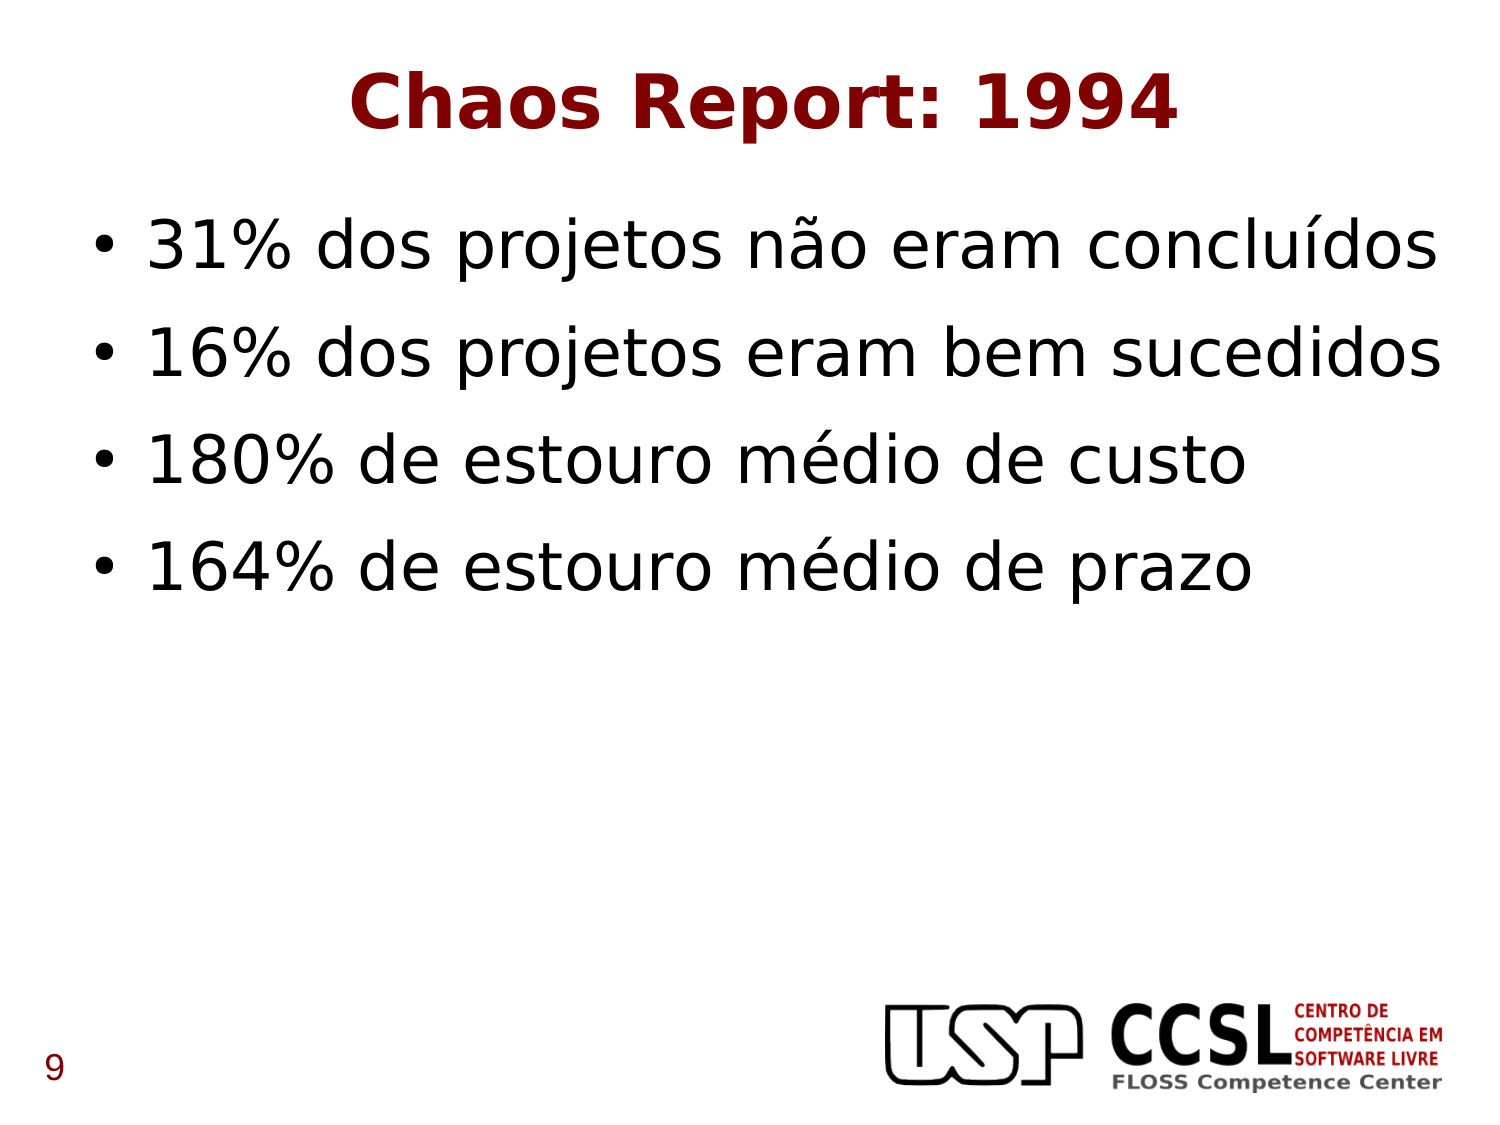

# Chaos Report: 1994
31% dos projetos não eram concluídos
16% dos projetos eram bem sucedidos
180% de estouro médio de custo
164% de estouro médio de prazo